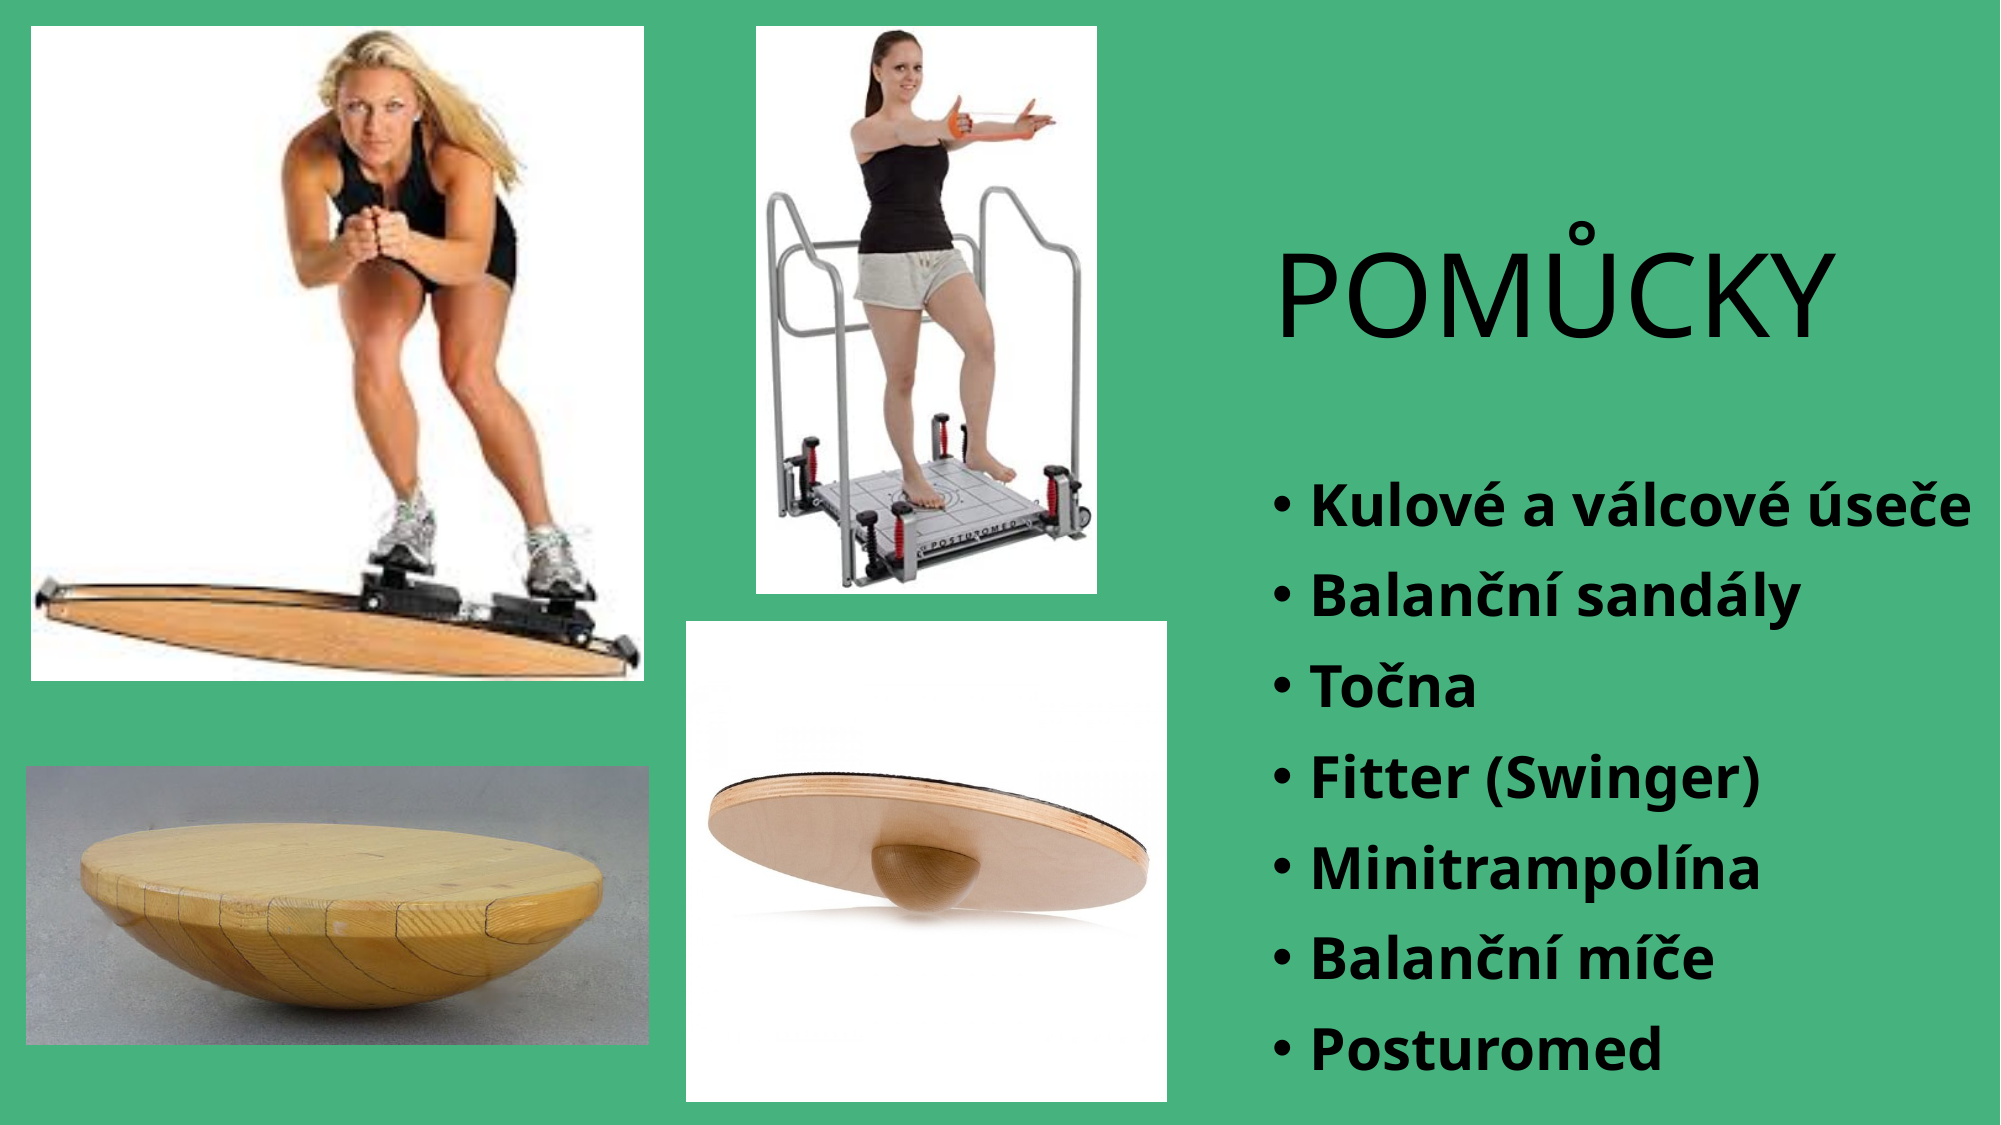

# POMŮCKY
Kulové a válcové úseče
Balanční sandály
Točna
Fitter (Swinger)
Minitrampolína
Balanční míče
Posturomed